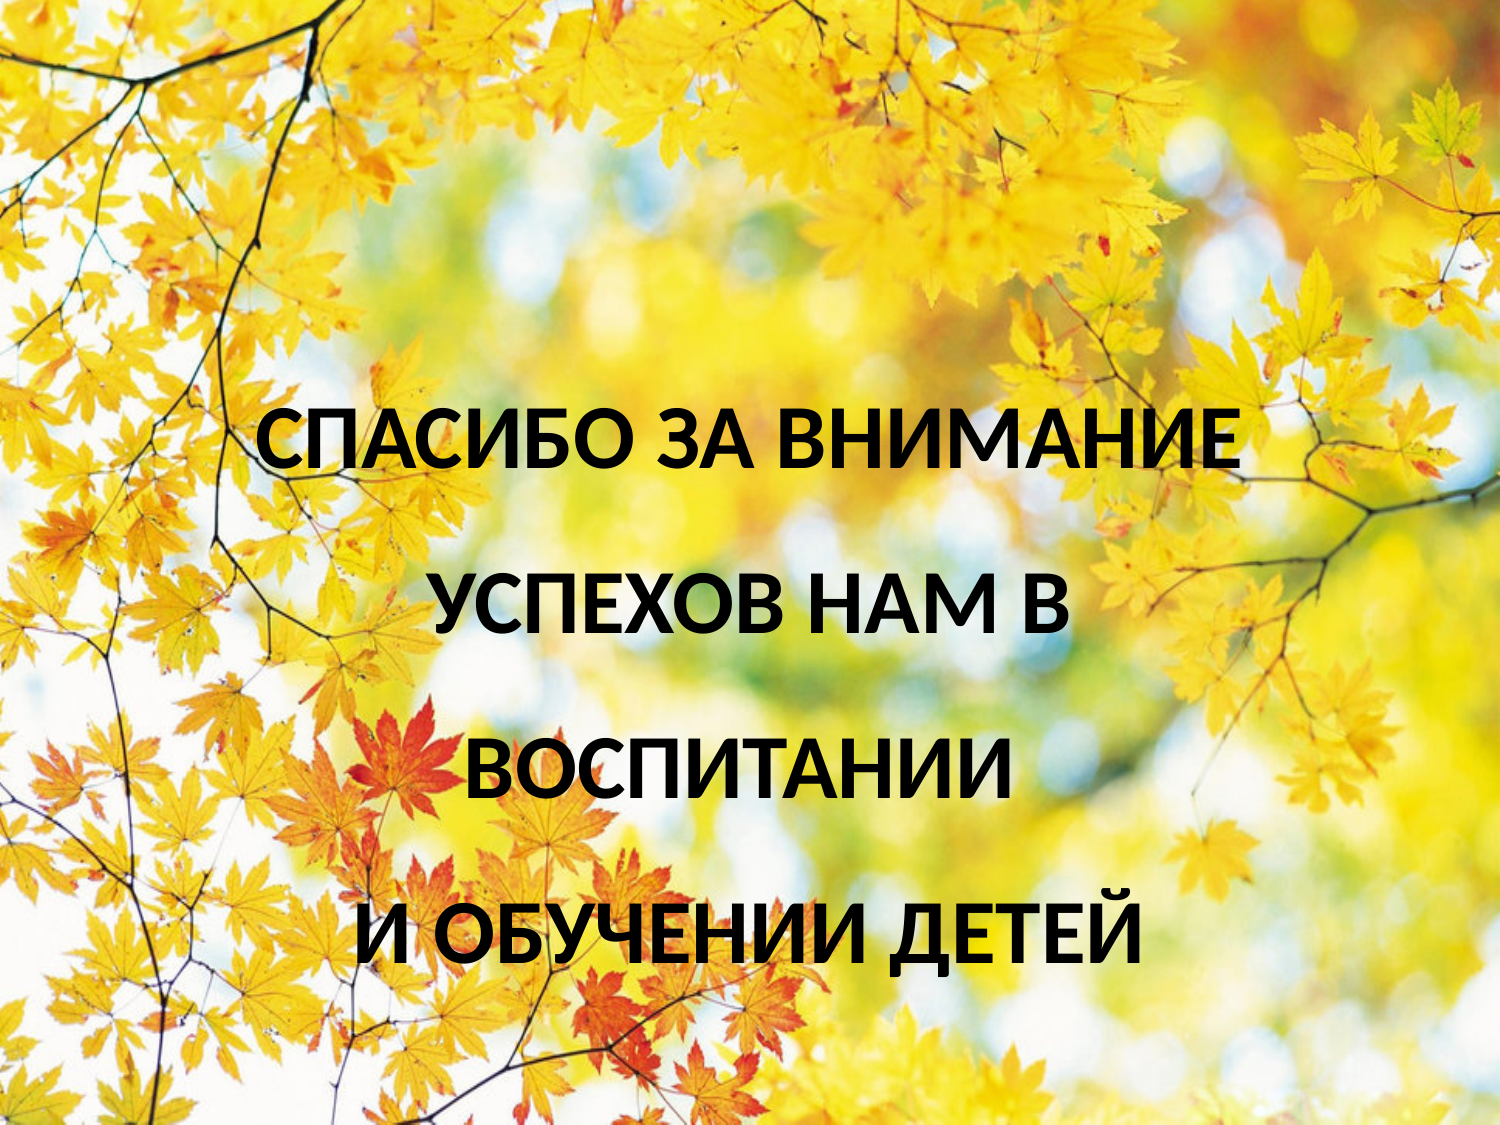

СПАСИБО ЗА ВНИМАНИЕ
УСПЕХОВ НАМ В ВОСПИТАНИИ
И ОБУЧЕНИИ ДЕТЕЙ
#